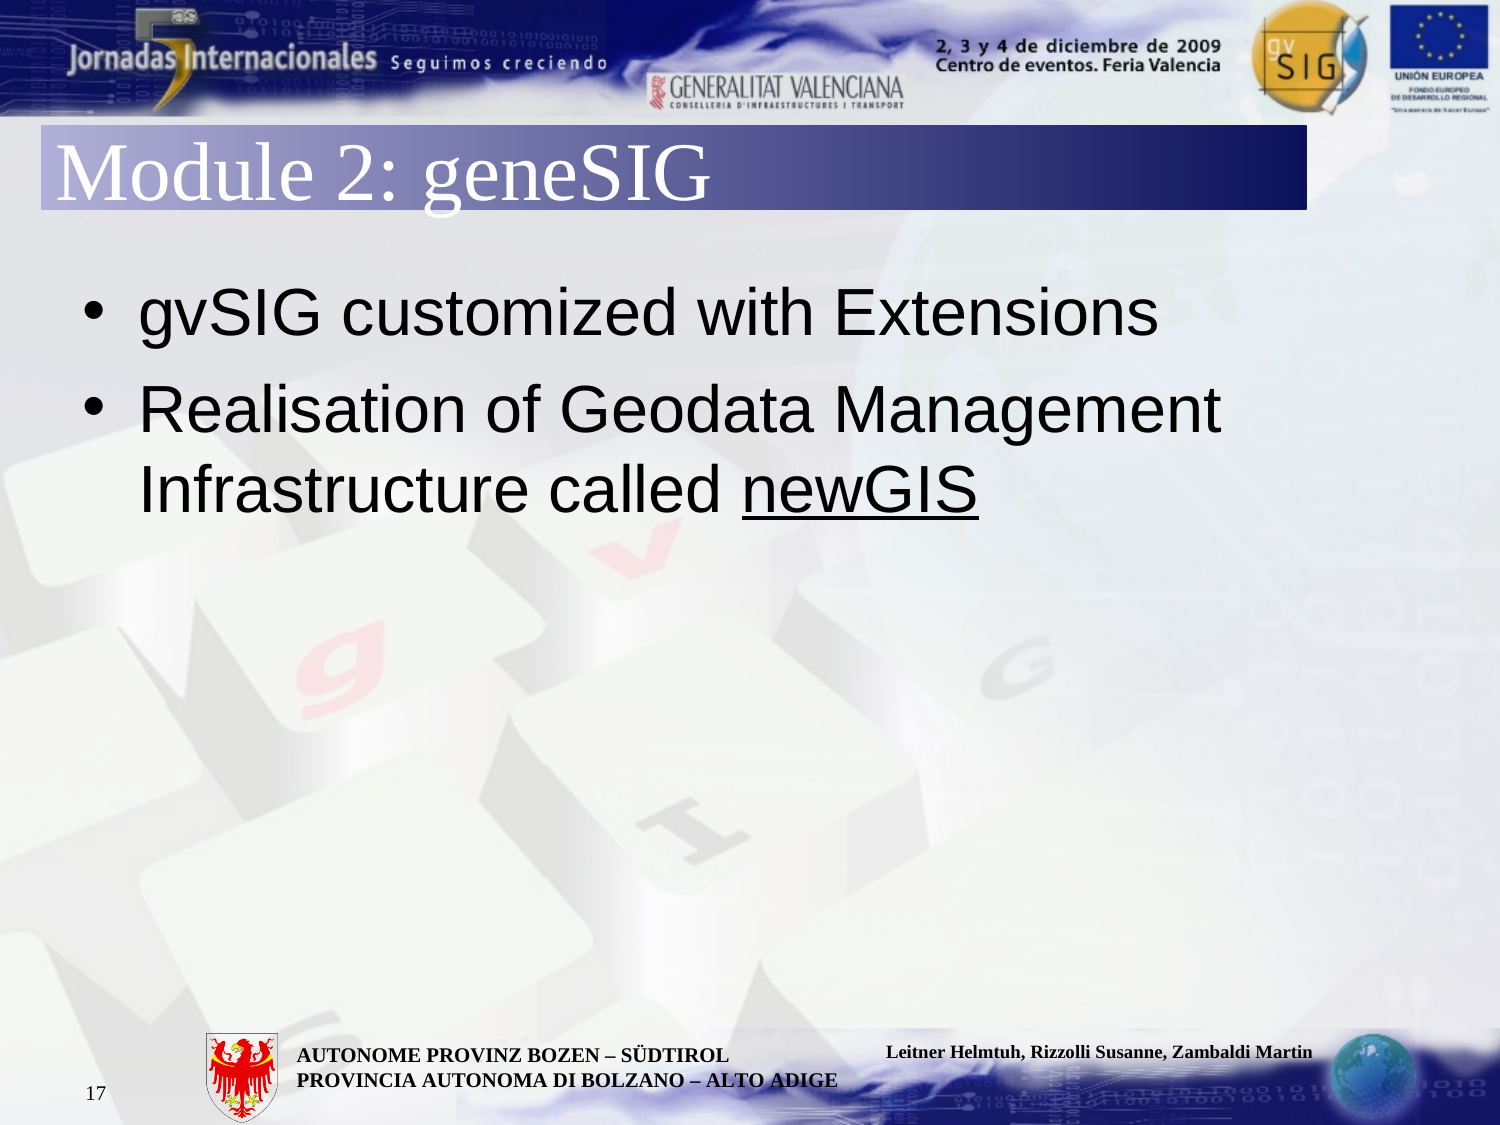

Module 2: geneSIG
# gvSIG customized with Extensions
Realisation of Geodata Management Infrastructure called newGIS